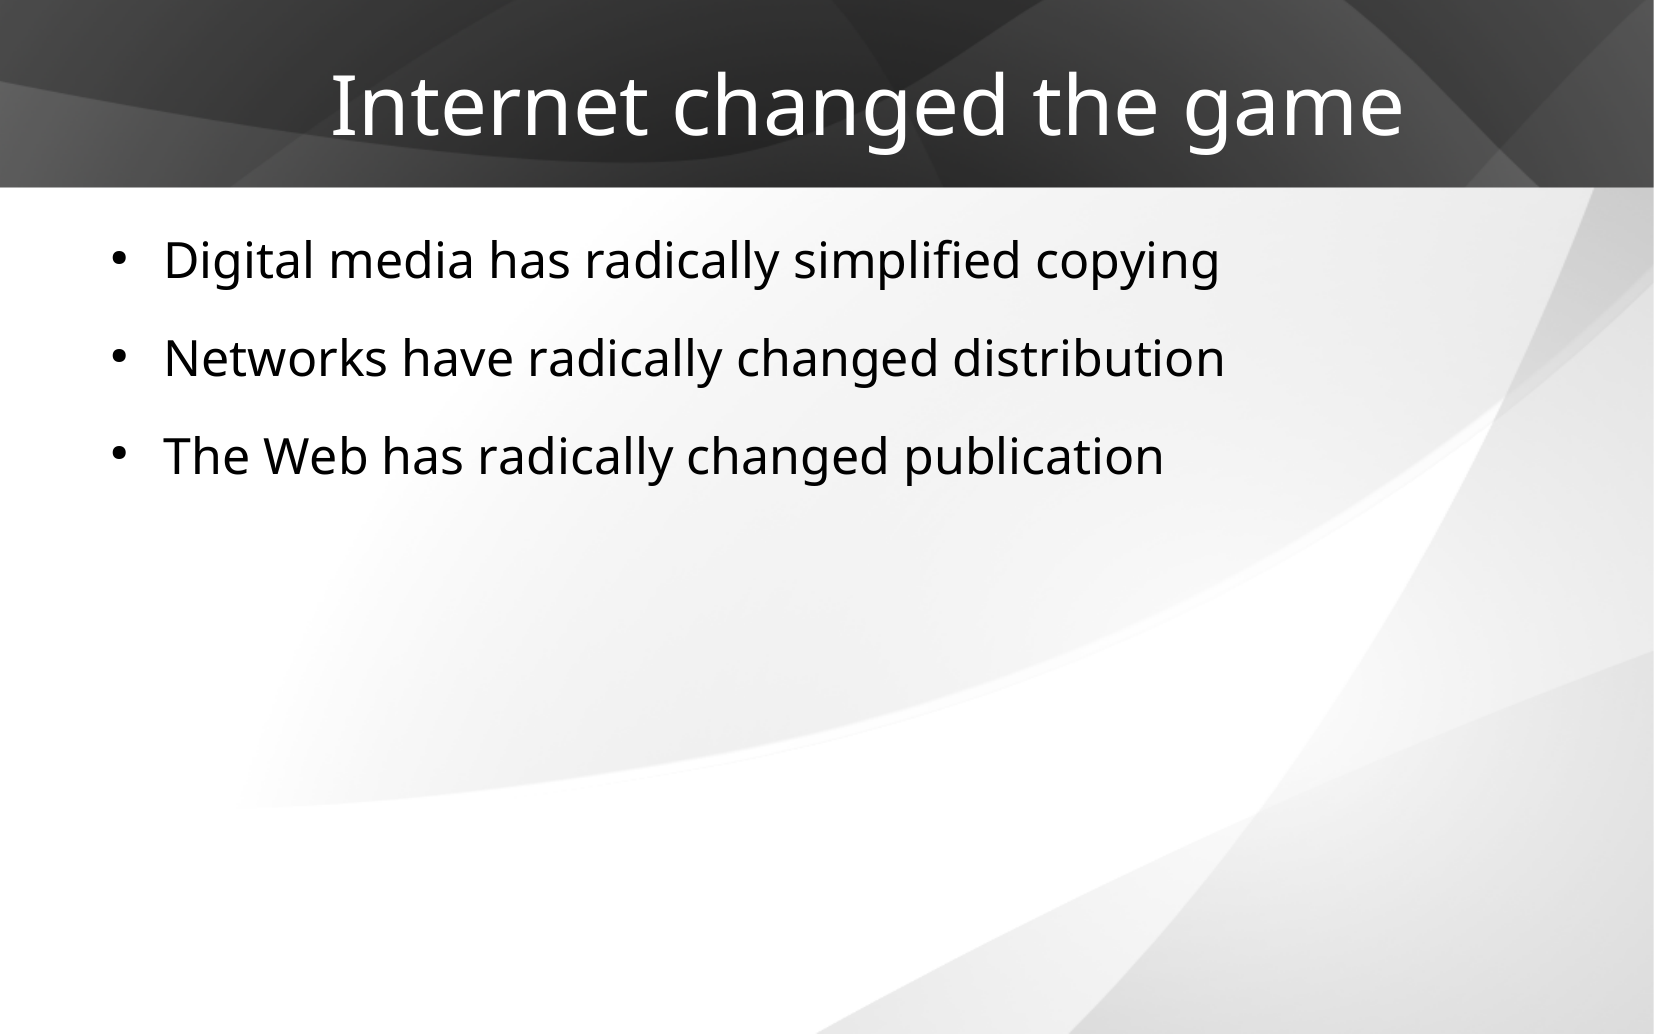

# Internet changed the game
Digital media has radically simplified copying
Networks have radically changed distribution
The Web has radically changed publication